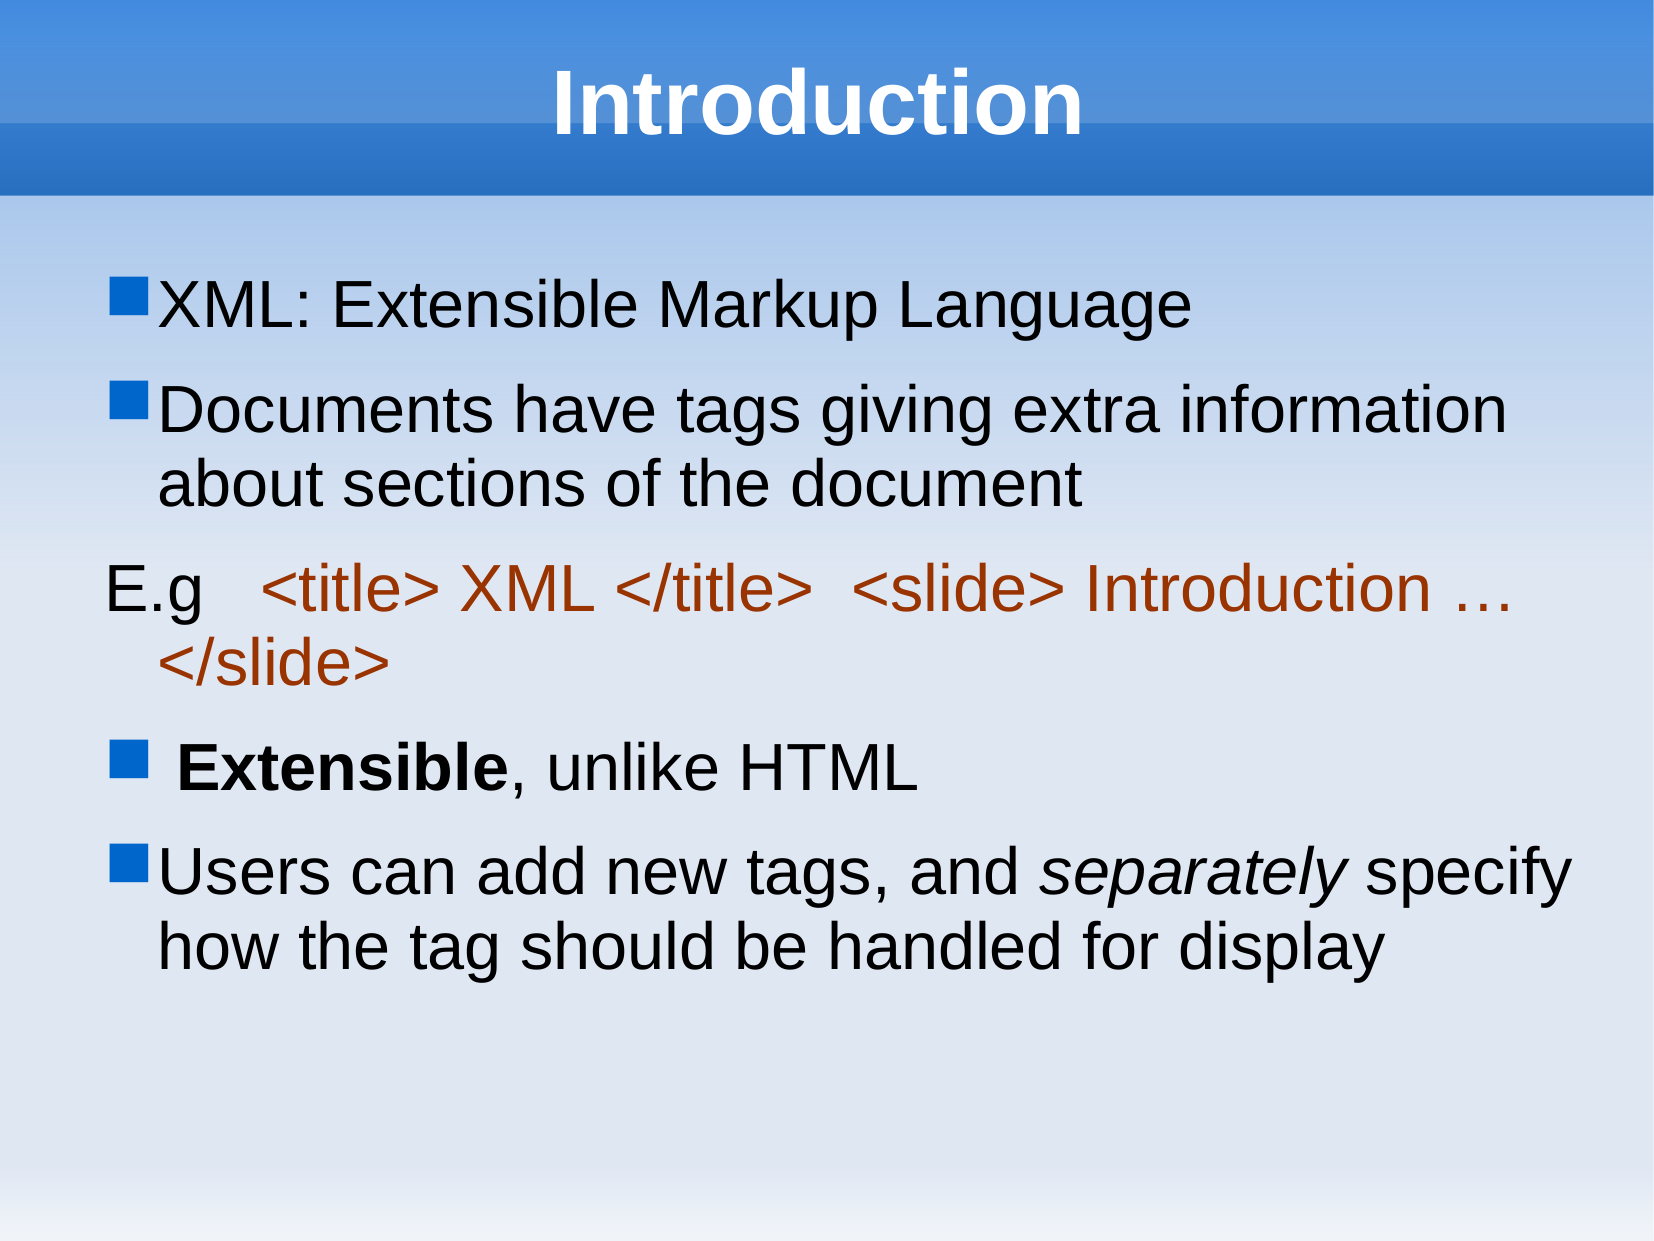

Introduction
XML: Extensible Markup Language
Documents have tags giving extra information about sections of the document
E.g <title> XML </title> <slide> Introduction …</slide>
 Extensible, unlike HTML
Users can add new tags, and separately specify how the tag should be handled for display